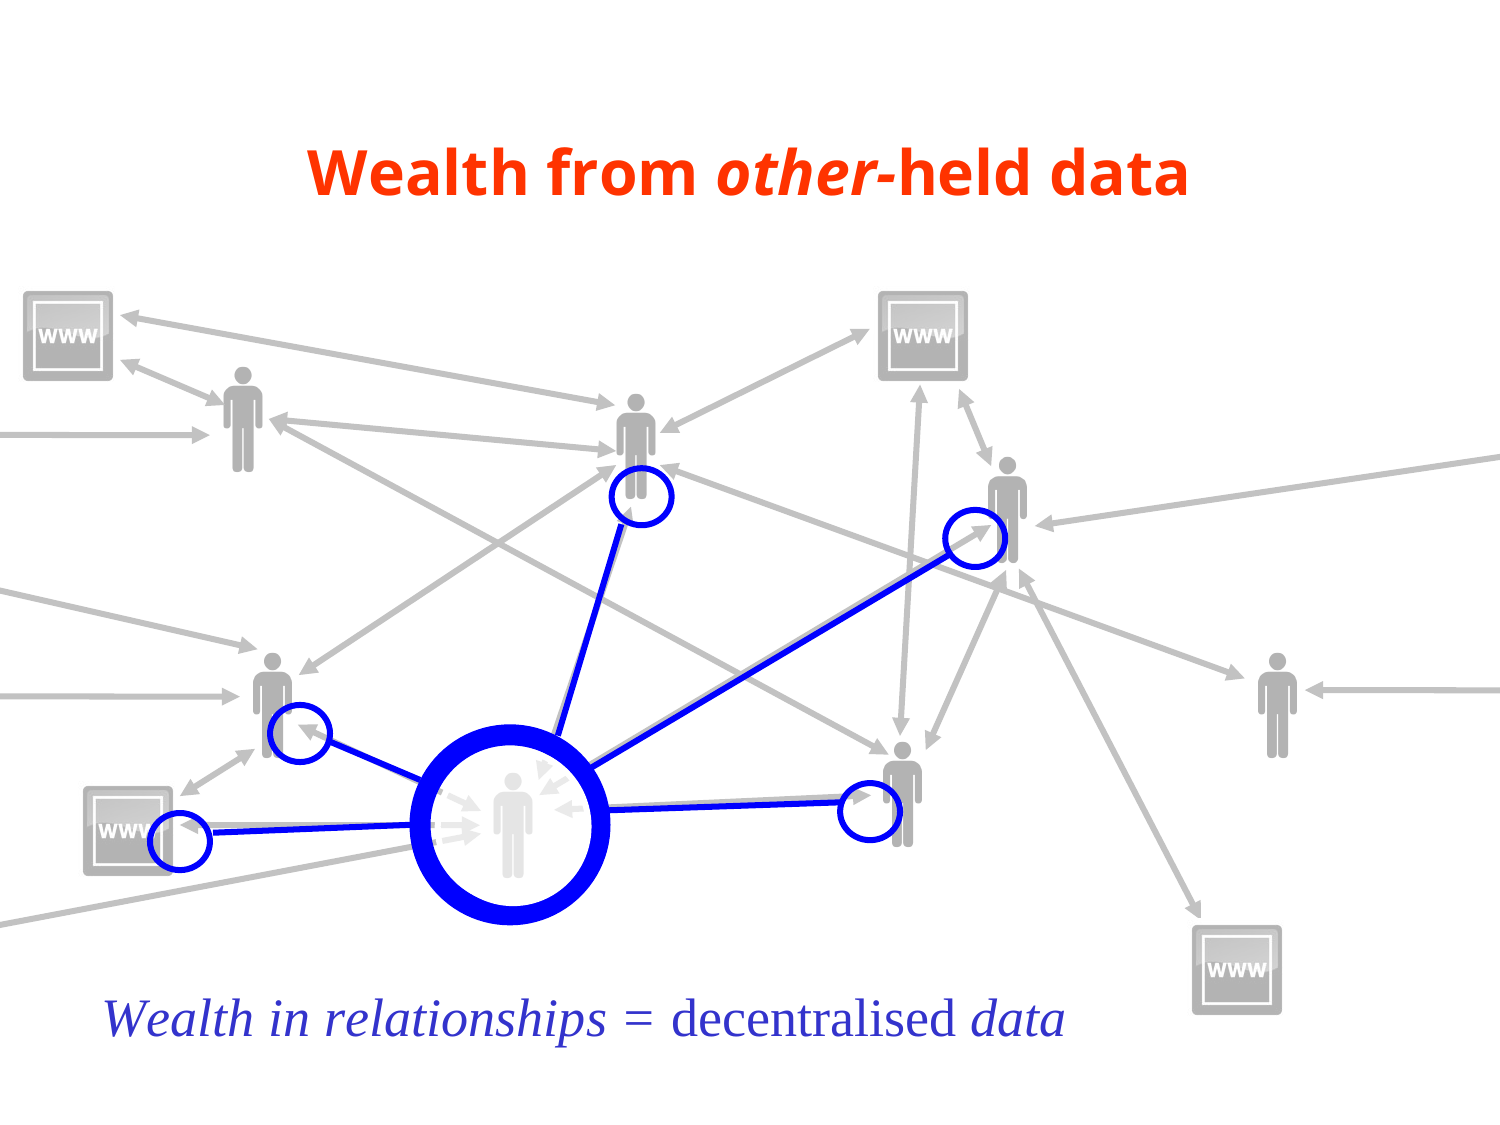

Wealth from other-held data
Events
Wealth in relationships = decentralised data